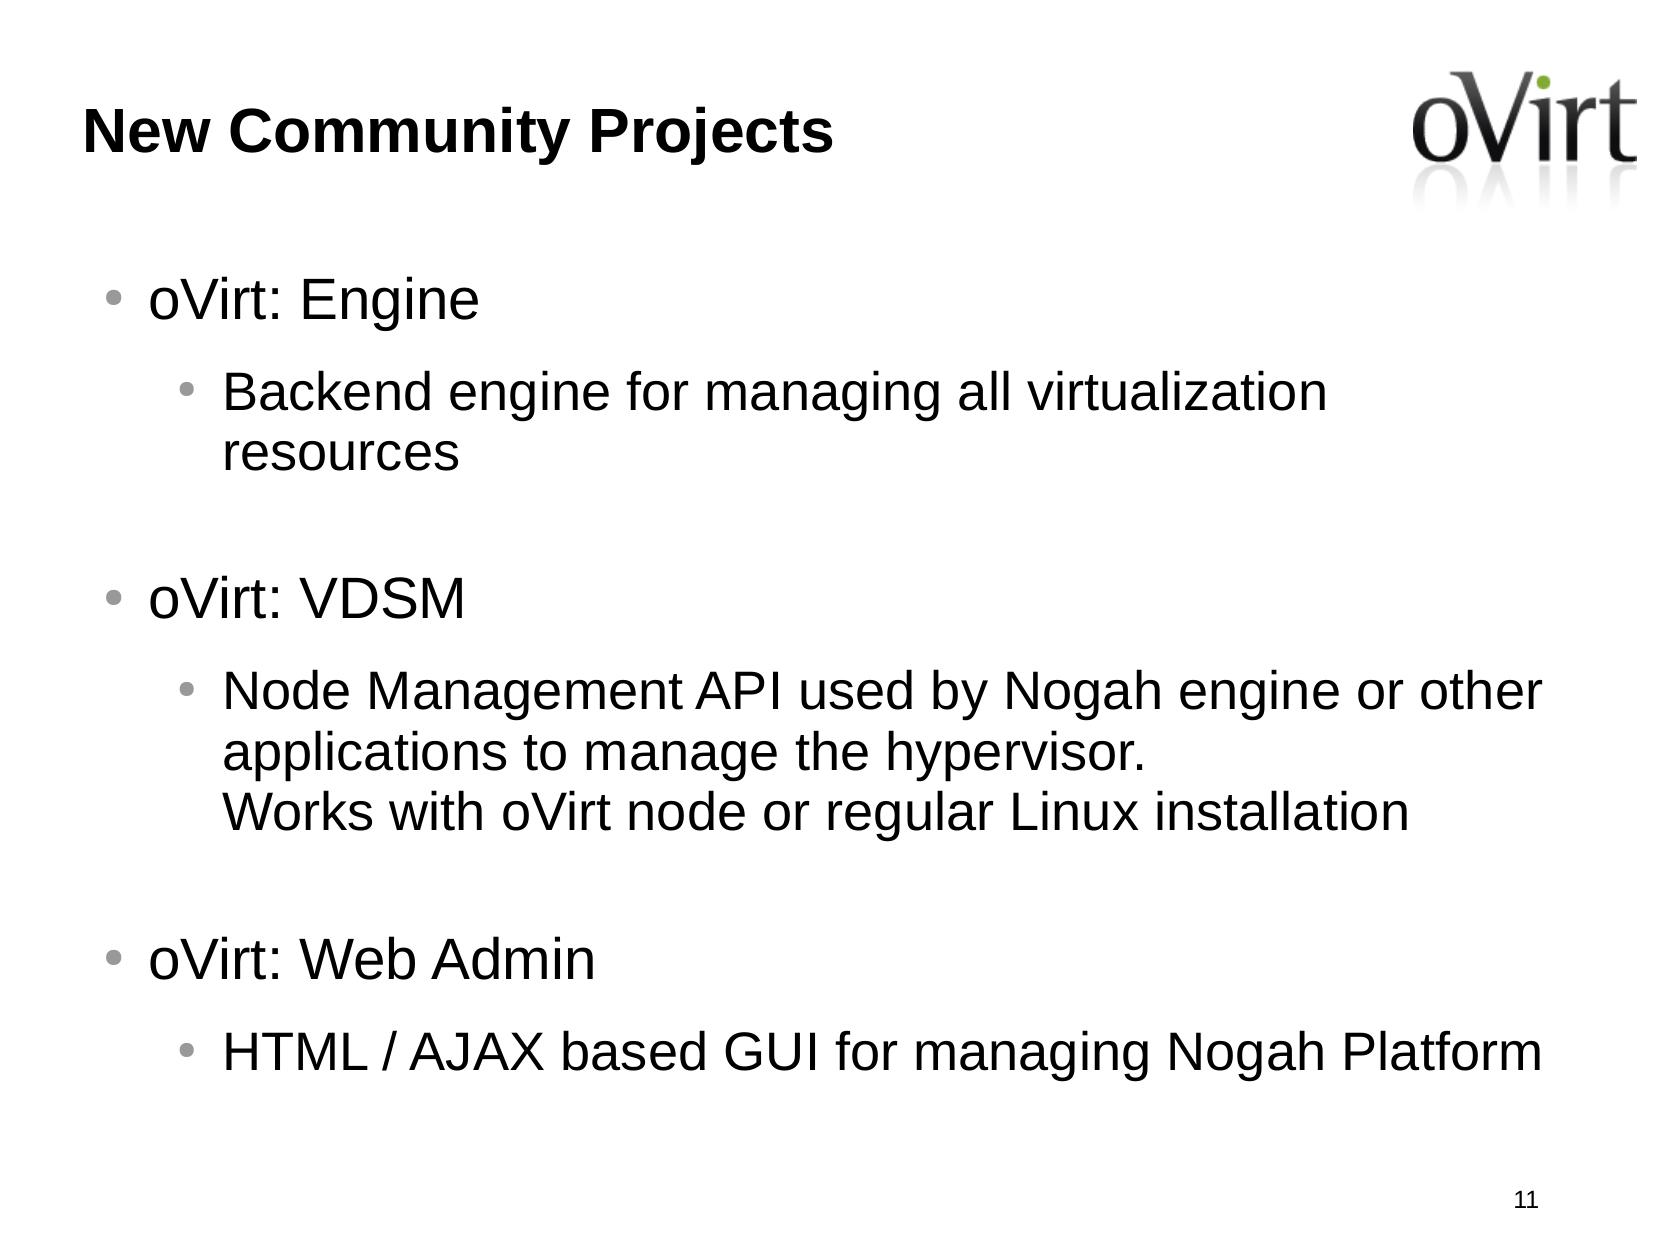

# New Community Projects
oVirt: Engine
Backend engine for managing all virtualization resources
oVirt: VDSM
Node Management API used by Nogah engine or other applications to manage the hypervisor.
Works with oVirt node or regular Linux installation
oVirt: Web Admin
HTML / AJAX based GUI for managing Nogah Platform